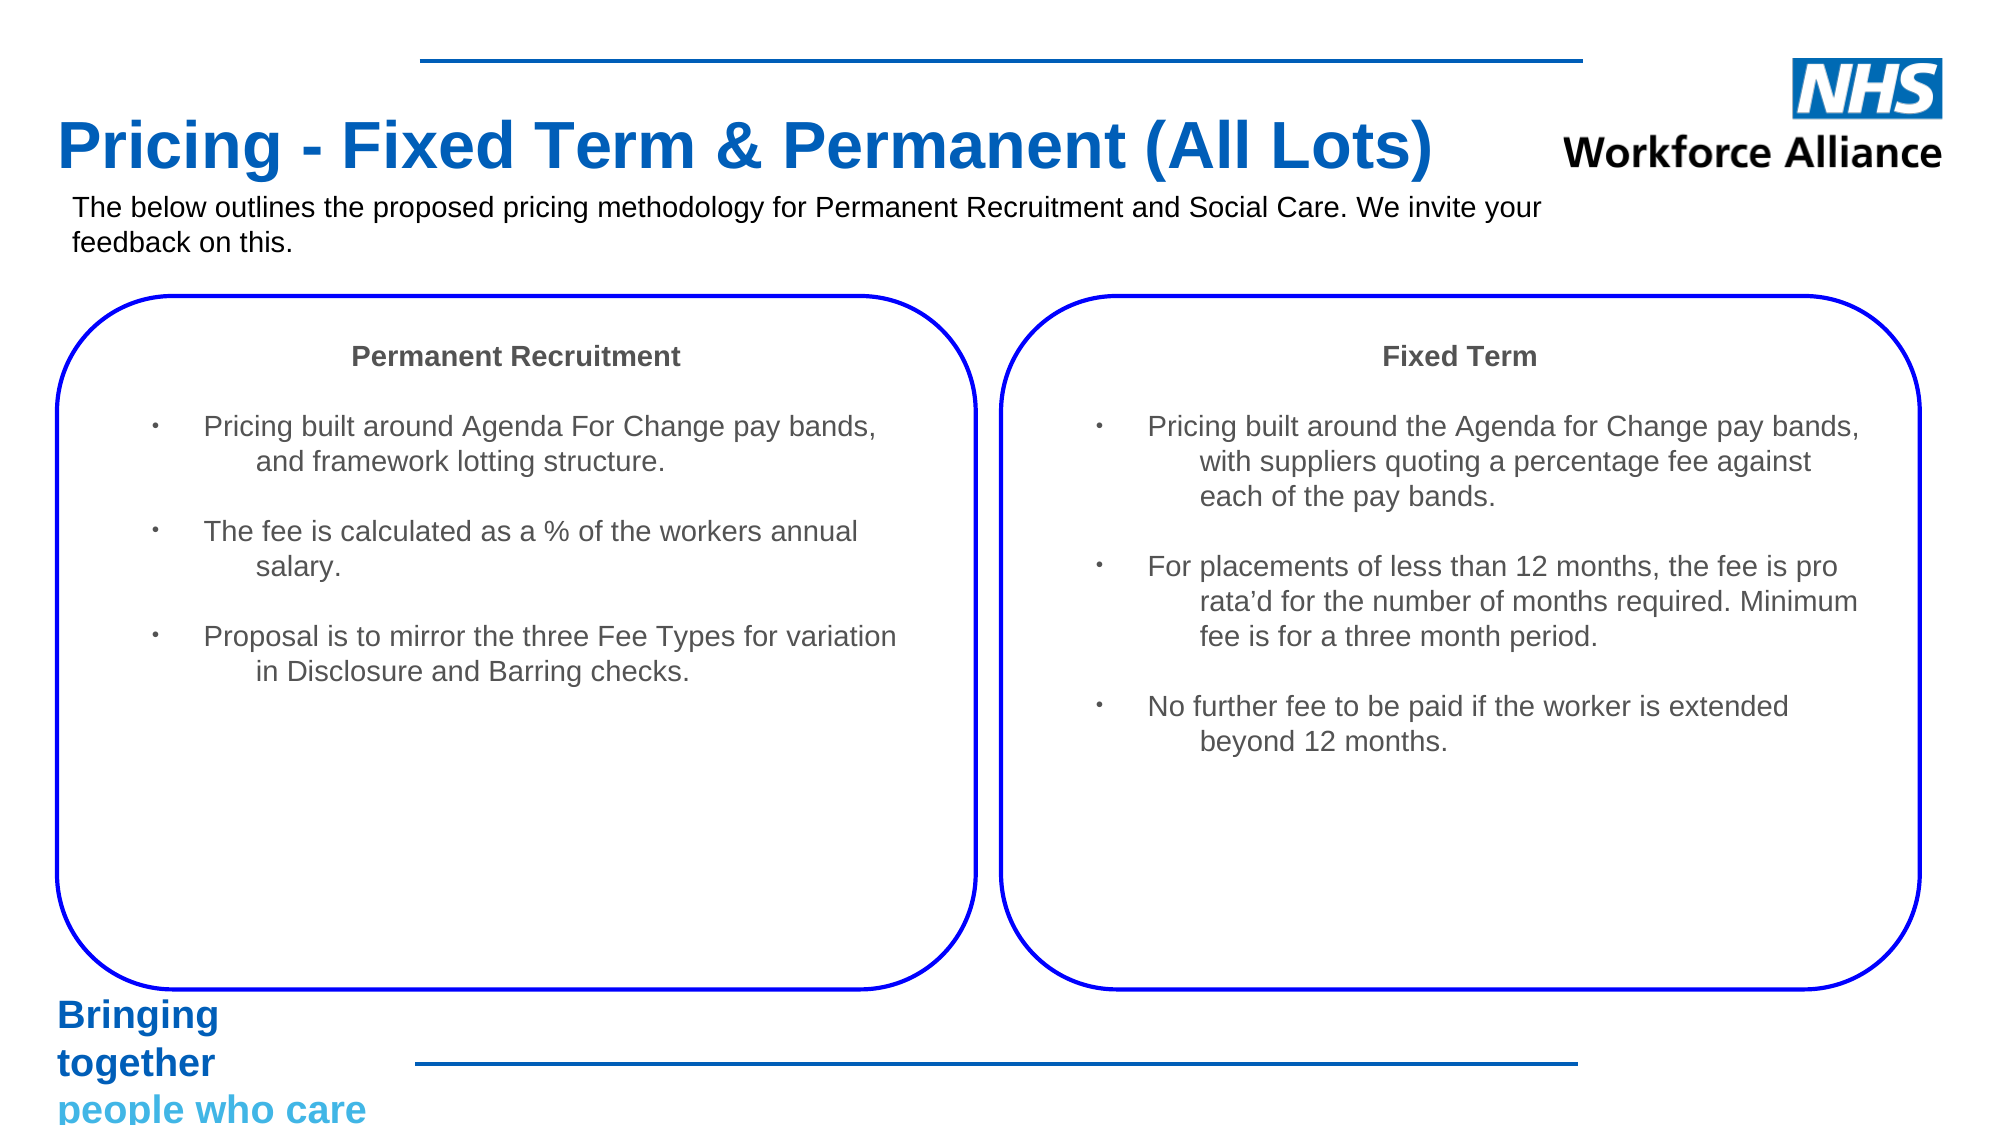

# Pricing - Fixed Term & Permanent (All Lots)
The below outlines the proposed pricing methodology for Permanent Recruitment and Social Care. We invite your feedback on this.
Permanent Recruitment
Pricing built around Agenda For Change pay bands, and framework lotting structure.
The fee is calculated as a % of the workers annual salary.
Proposal is to mirror the three Fee Types for variation in Disclosure and Barring checks.
Fixed Term
Pricing built around the Agenda for Change pay bands, with suppliers quoting a percentage fee against each of the pay bands.
For placements of less than 12 months, the fee is pro rata’d for the number of months required. Minimum fee is for a three month period.
No further fee to be paid if the worker is extended beyond 12 months.
Bringing together
people who care